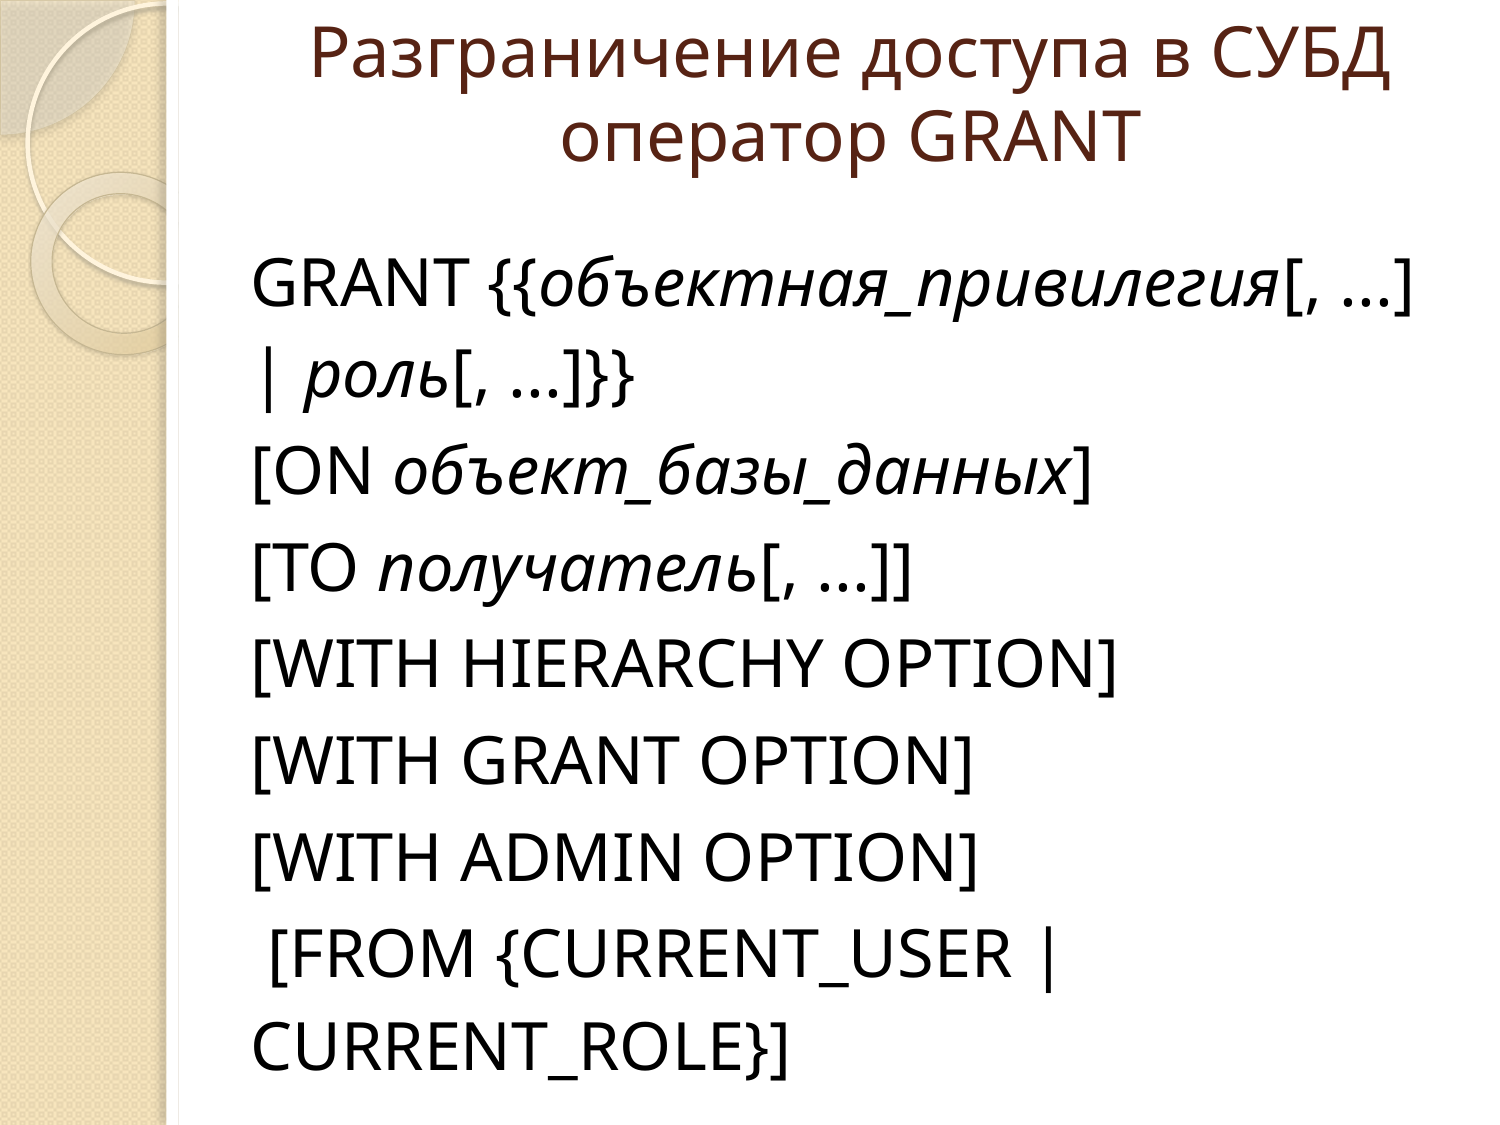

Разграничение доступа в СУБД
оператор GRANT
# GRANT {{объектная_привилегия[, ...] | роль[, ...]}}
[ON объект_базы_данных]
[TO получатель[, ...]]
[WITH HIERARCHY OPTION]
[WITH GRANT OPTION]
[WITH ADMIN OPTION]
 [FROM {CURRENT_USER | CURRENT_ROLE}]